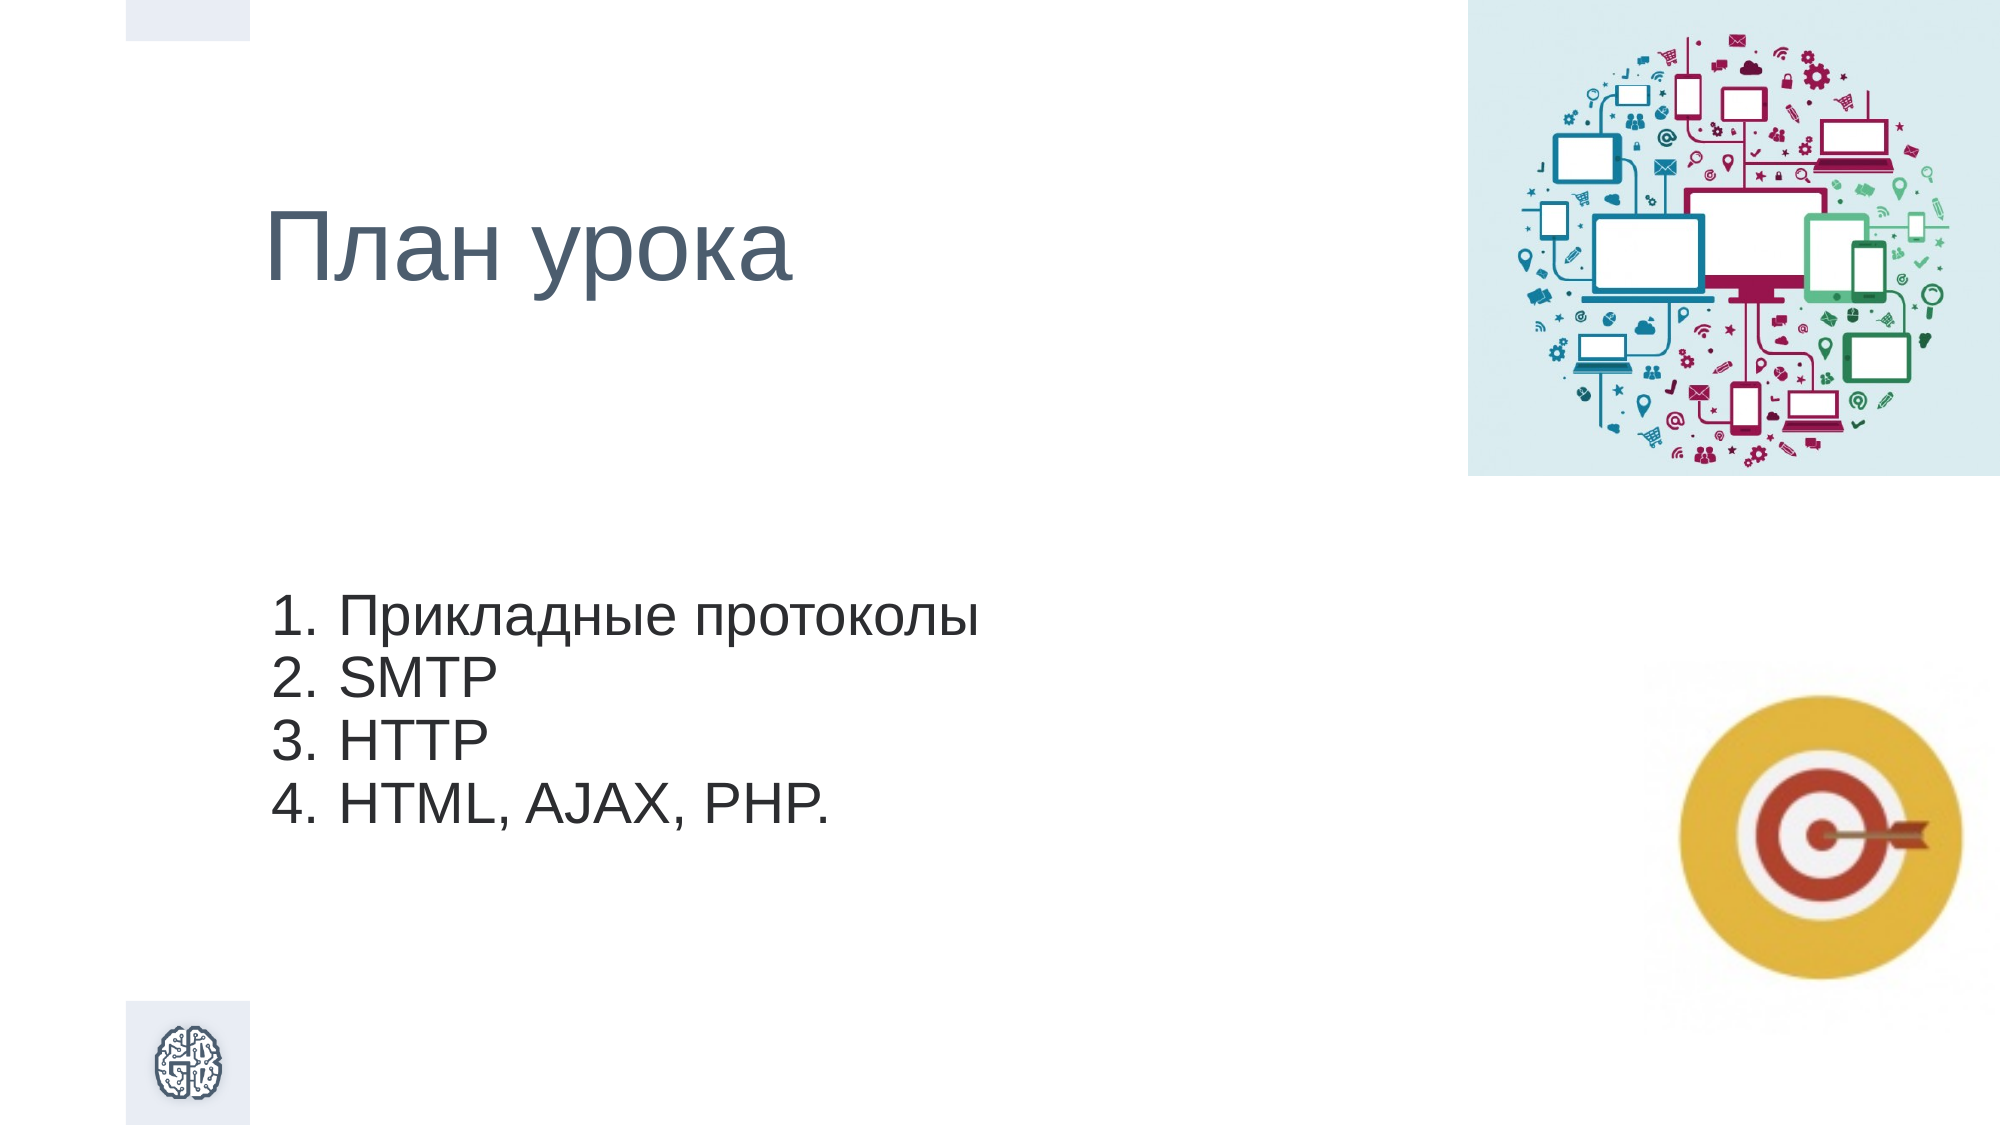

# План урока
Прикладные протоколы
SMTP
HTTP
HTML, AJAX, PHP.